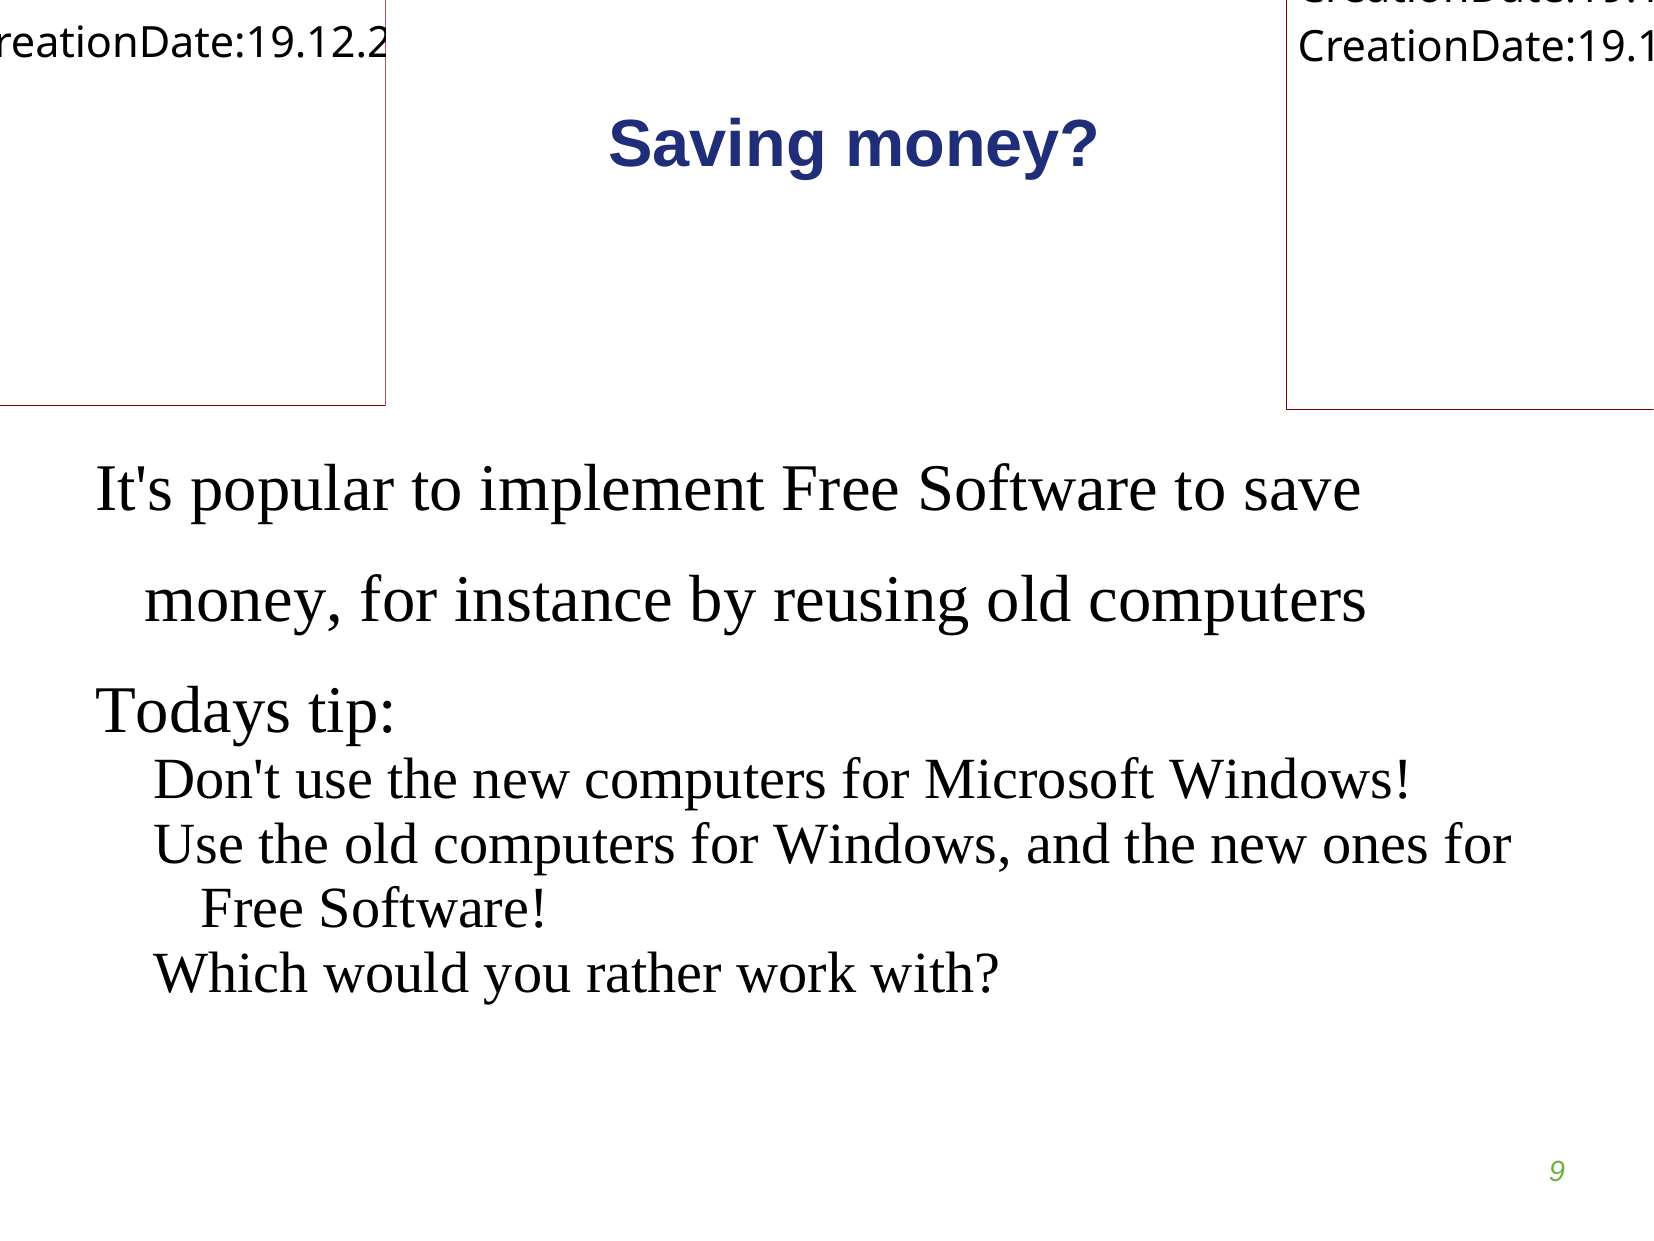

# Saving money?
It's popular to implement Free Software to save money, for instance by reusing old computers
Todays tip:
Don't use the new computers for Microsoft Windows!
Use the old computers for Windows, and the new ones for Free Software!
Which would you rather work with?